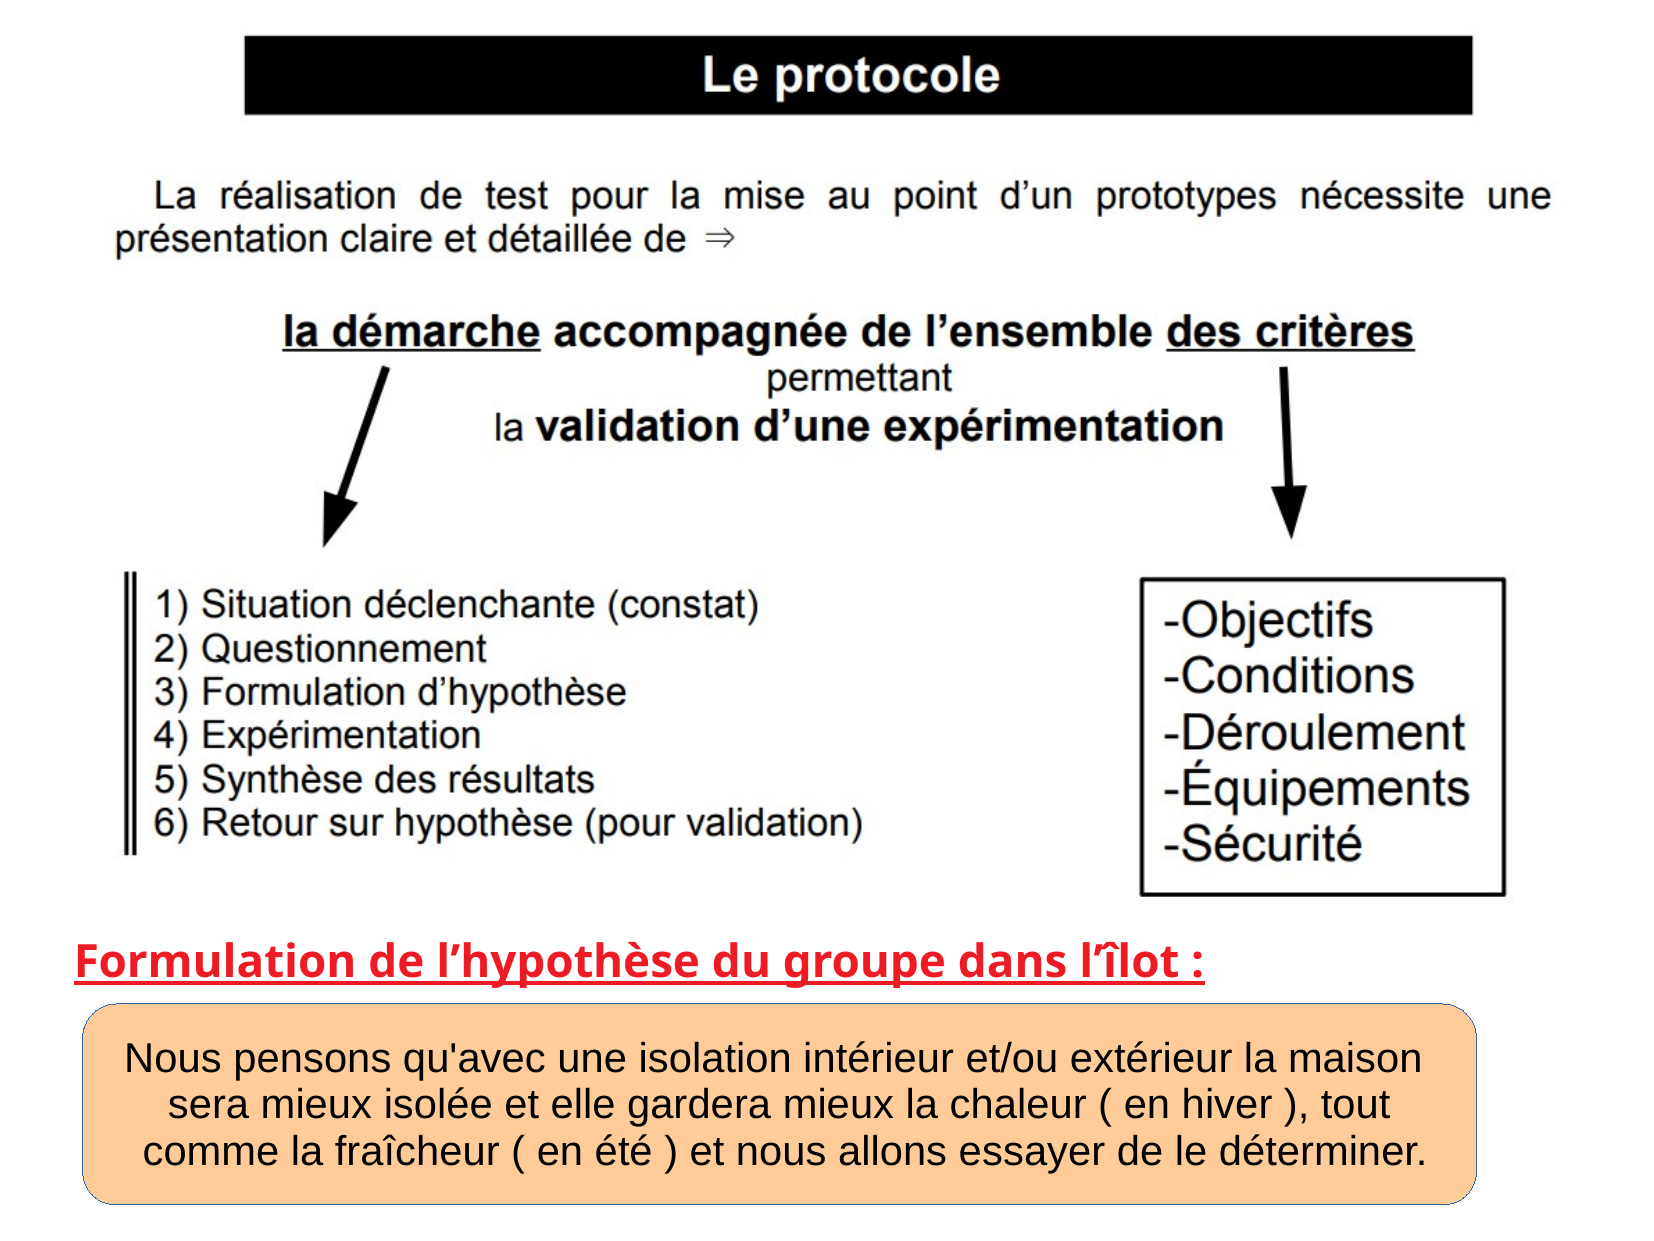

Formulation de l’hypothèse du groupe dans l’îlot :
Nous pensons qu'avec une isolation intérieur et/ou extérieur la maison
sera mieux isolée et elle gardera mieux la chaleur ( en hiver ), tout
 comme la fraîcheur ( en été ) et nous allons essayer de le déterminer.